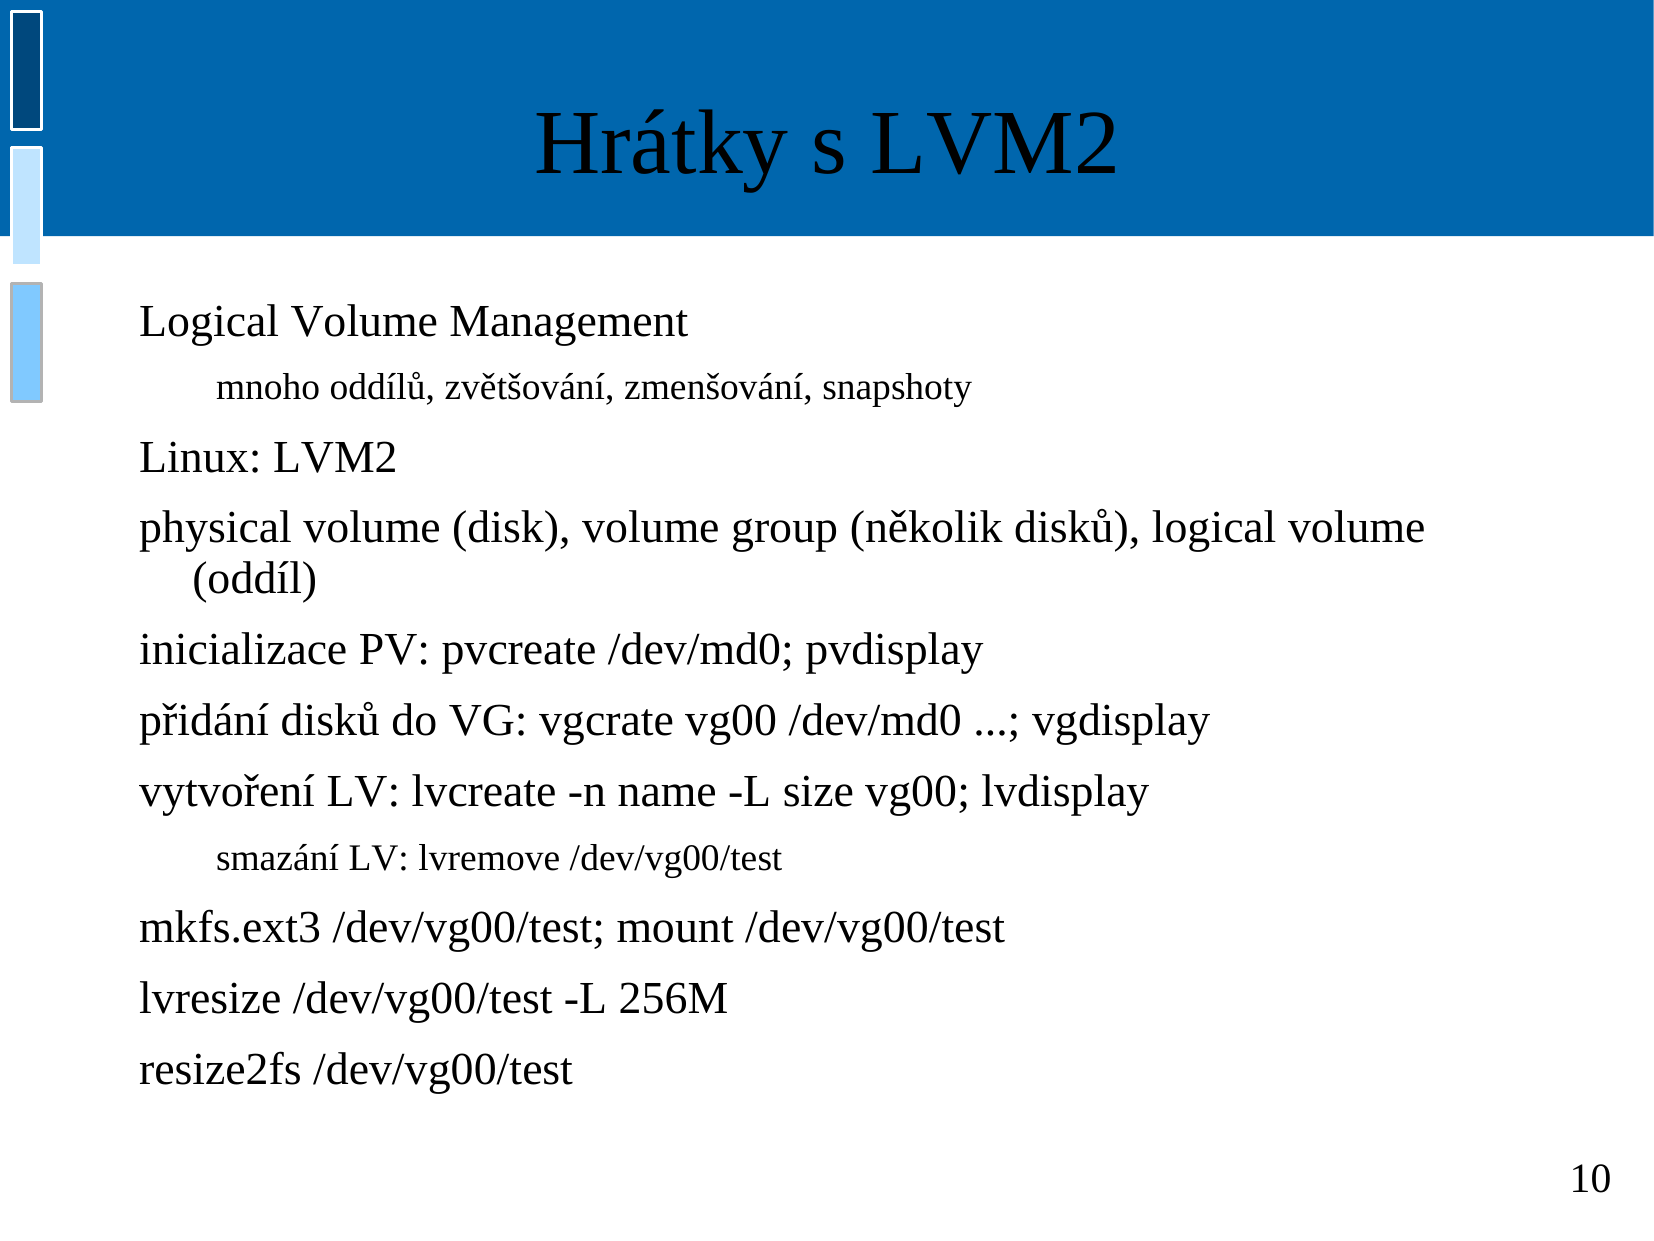

# Hrátky s LVM2
Logical Volume Management
mnoho oddílů, zvětšování, zmenšování, snapshoty
Linux: LVM2
physical volume (disk), volume group (několik disků), logical volume (oddíl)
inicializace PV: pvcreate /dev/md0; pvdisplay
přidání disků do VG: vgcrate vg00 /dev/md0 ...; vgdisplay
vytvoření LV: lvcreate -n name -L size vg00; lvdisplay
smazání LV: lvremove /dev/vg00/test
mkfs.ext3 /dev/vg00/test; mount /dev/vg00/test
lvresize /dev/vg00/test -L 256M
resize2fs /dev/vg00/test